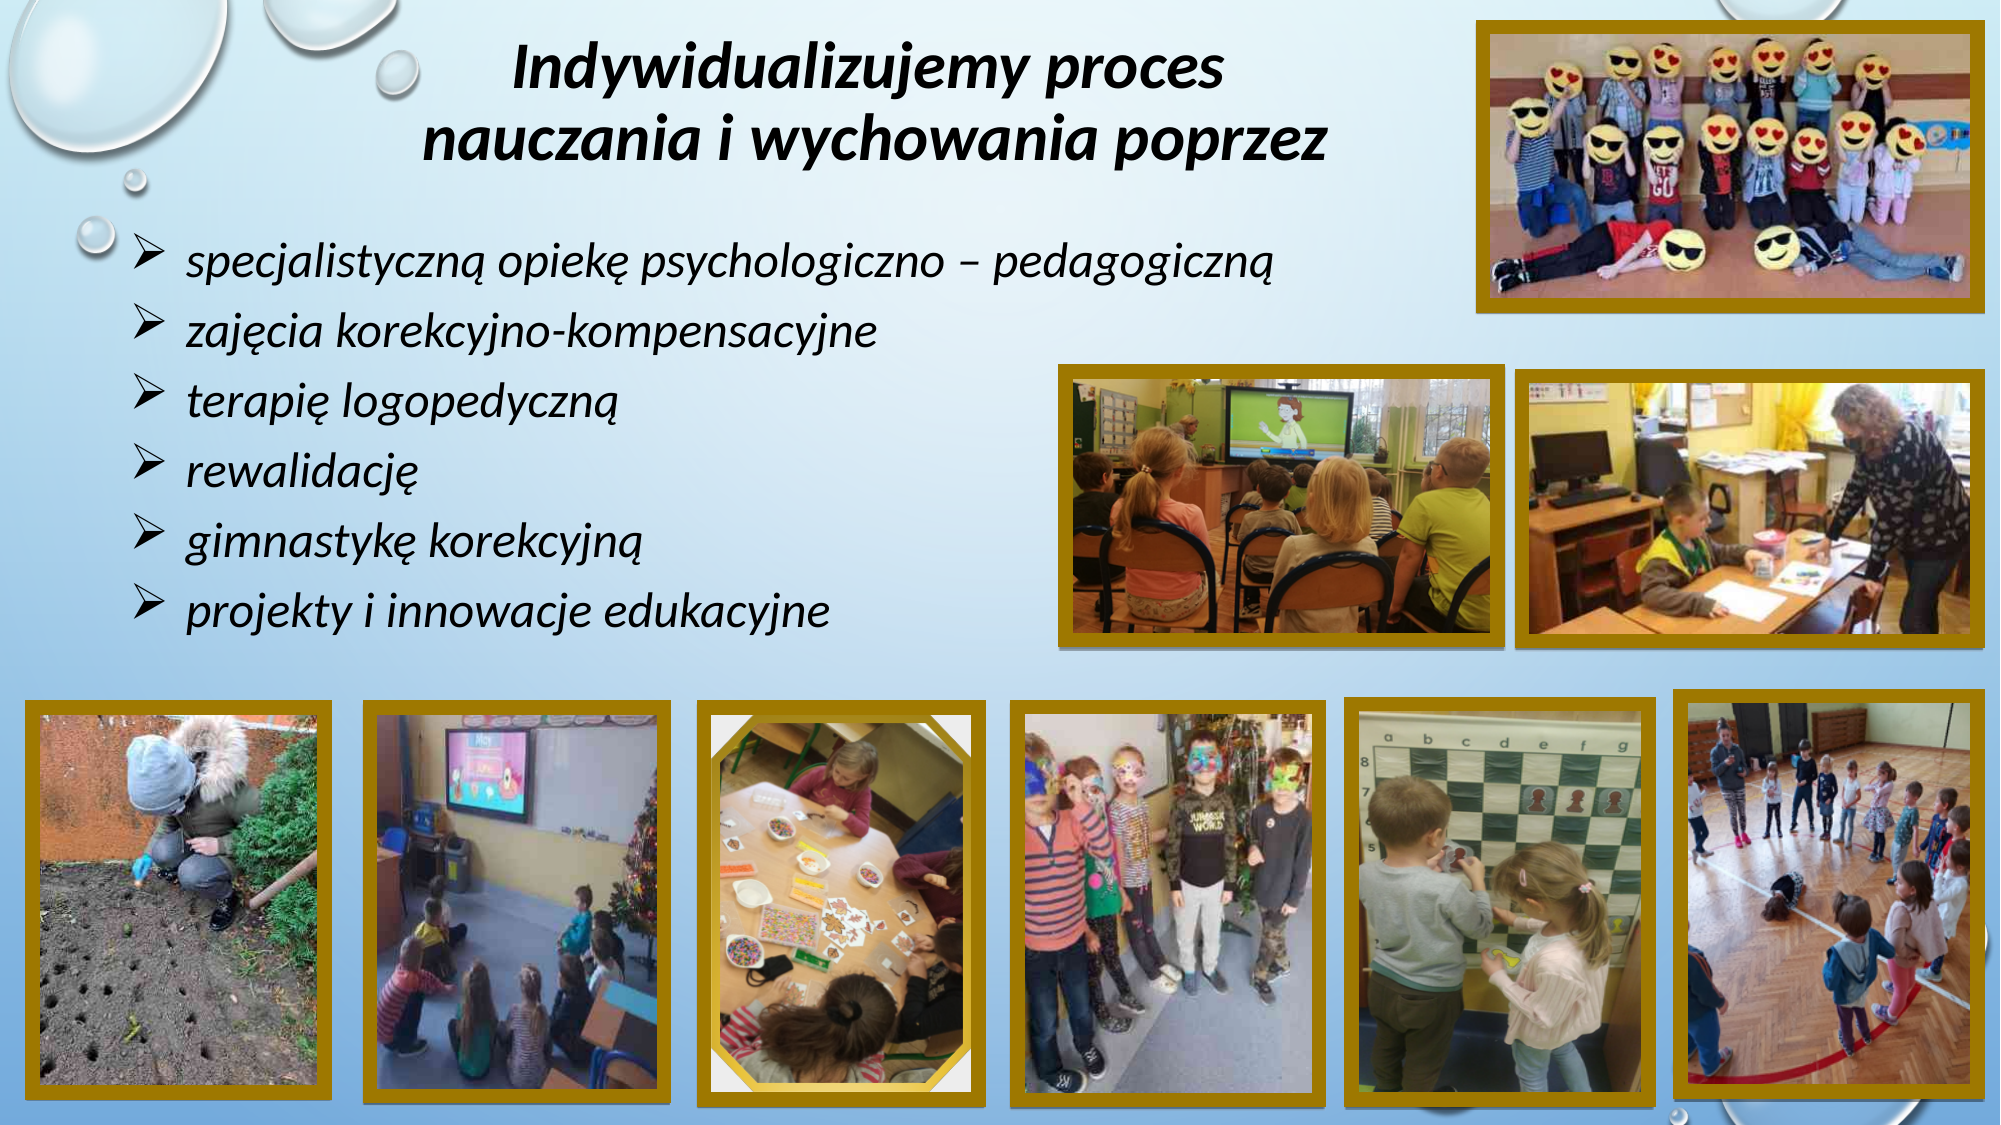

# Indywidualizujemy proces nauczania i wychowania poprzez
specjalistyczną opiekę psychologiczno – pedagogiczną
zajęcia korekcyjno-kompensacyjne
terapię logopedyczną
rewalidację
gimnastykę korekcyjną
projekty i innowacje edukacyjne